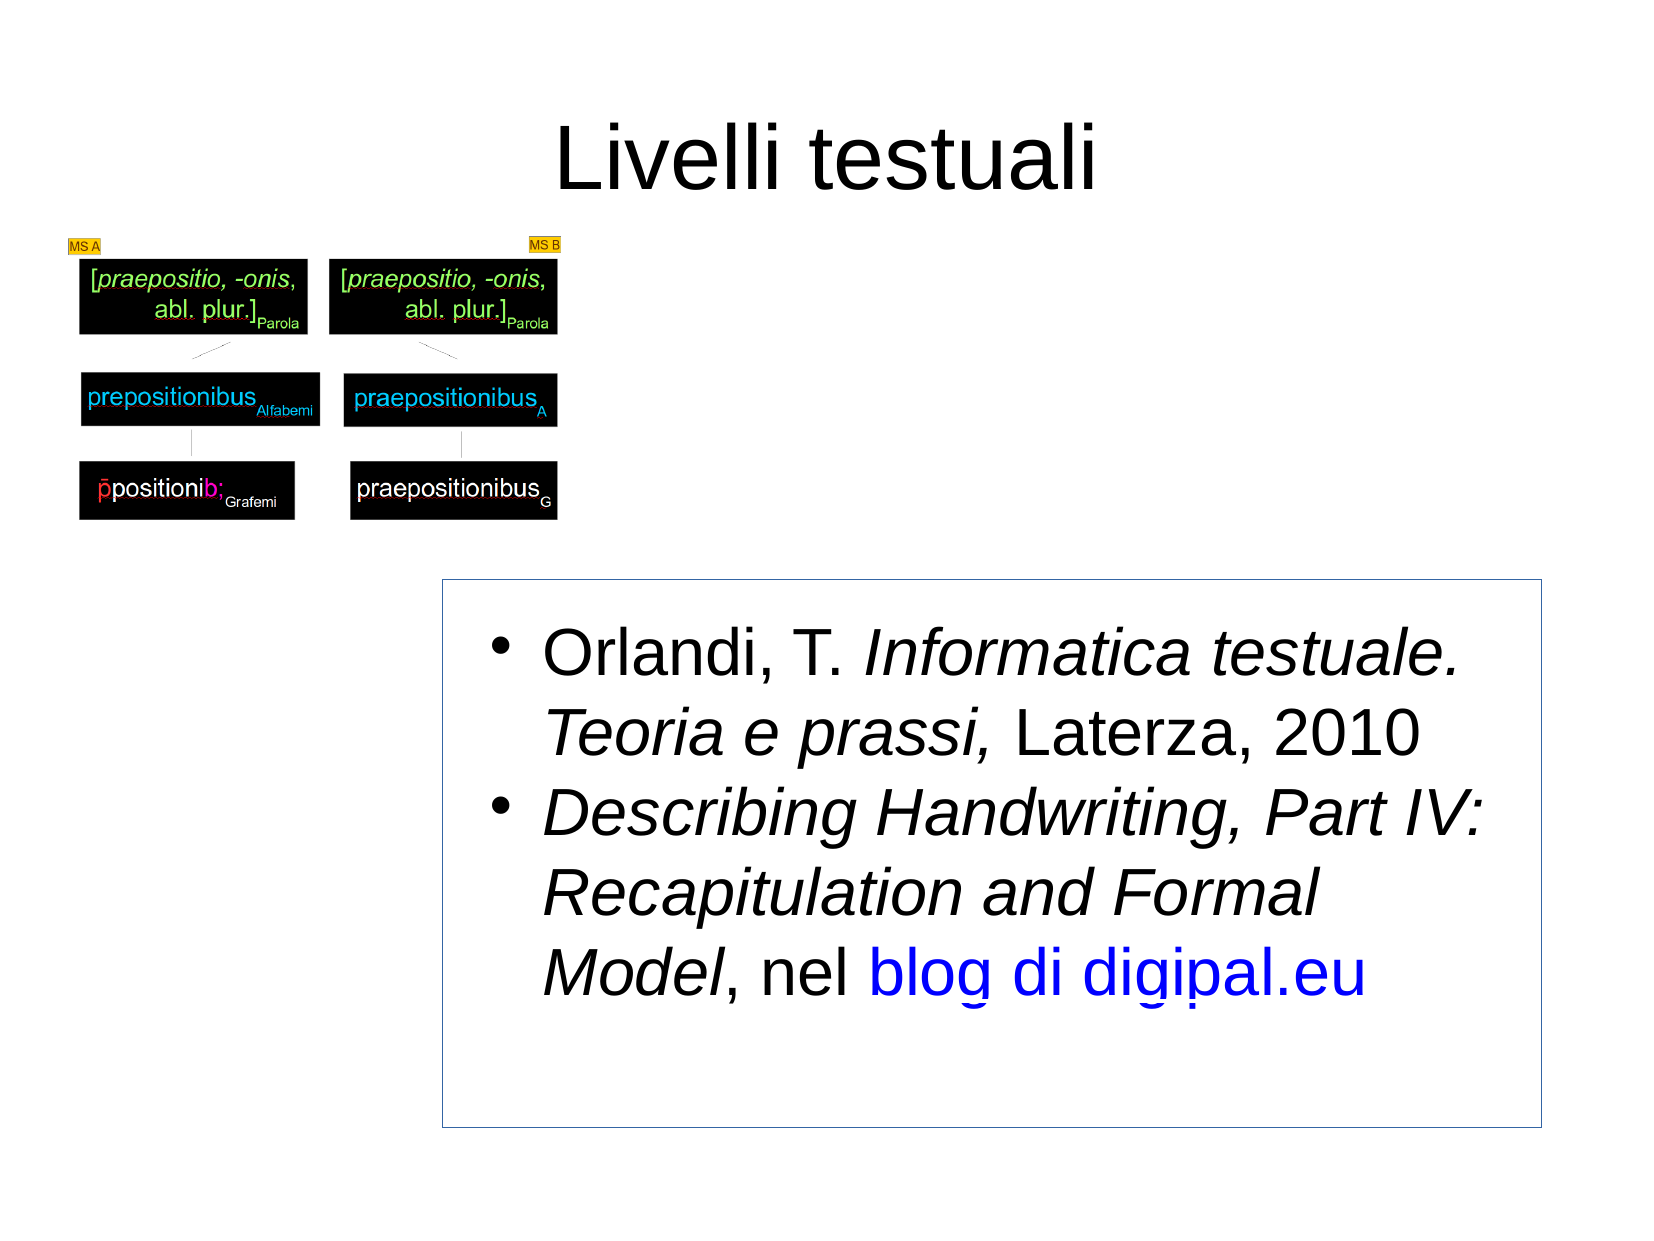

Livelli testuali
Orlandi, T. Informatica testuale. Teoria e prassi, Laterza, 2010
Describing Handwriting, Part IV: Recapitulation and Formal Model, nel blog di digipal.eu